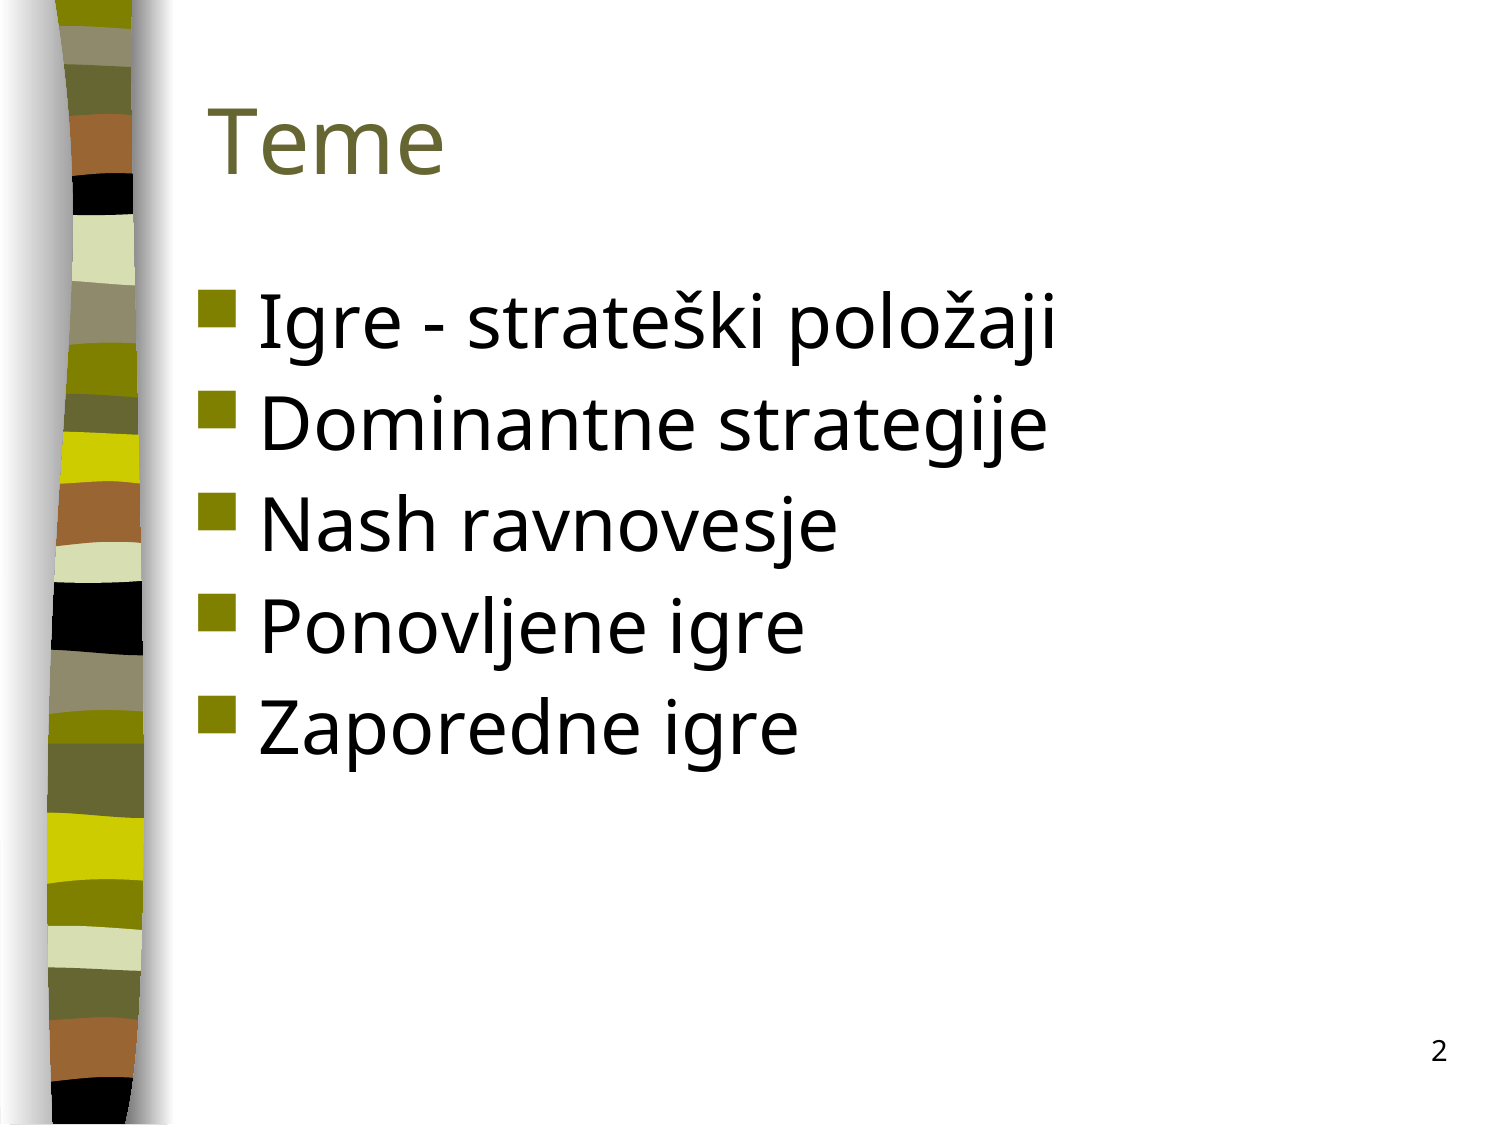

# Teme
Igre - strateški položaji
Dominantne strategije
Nash ravnovesje
Ponovljene igre
Zaporedne igre